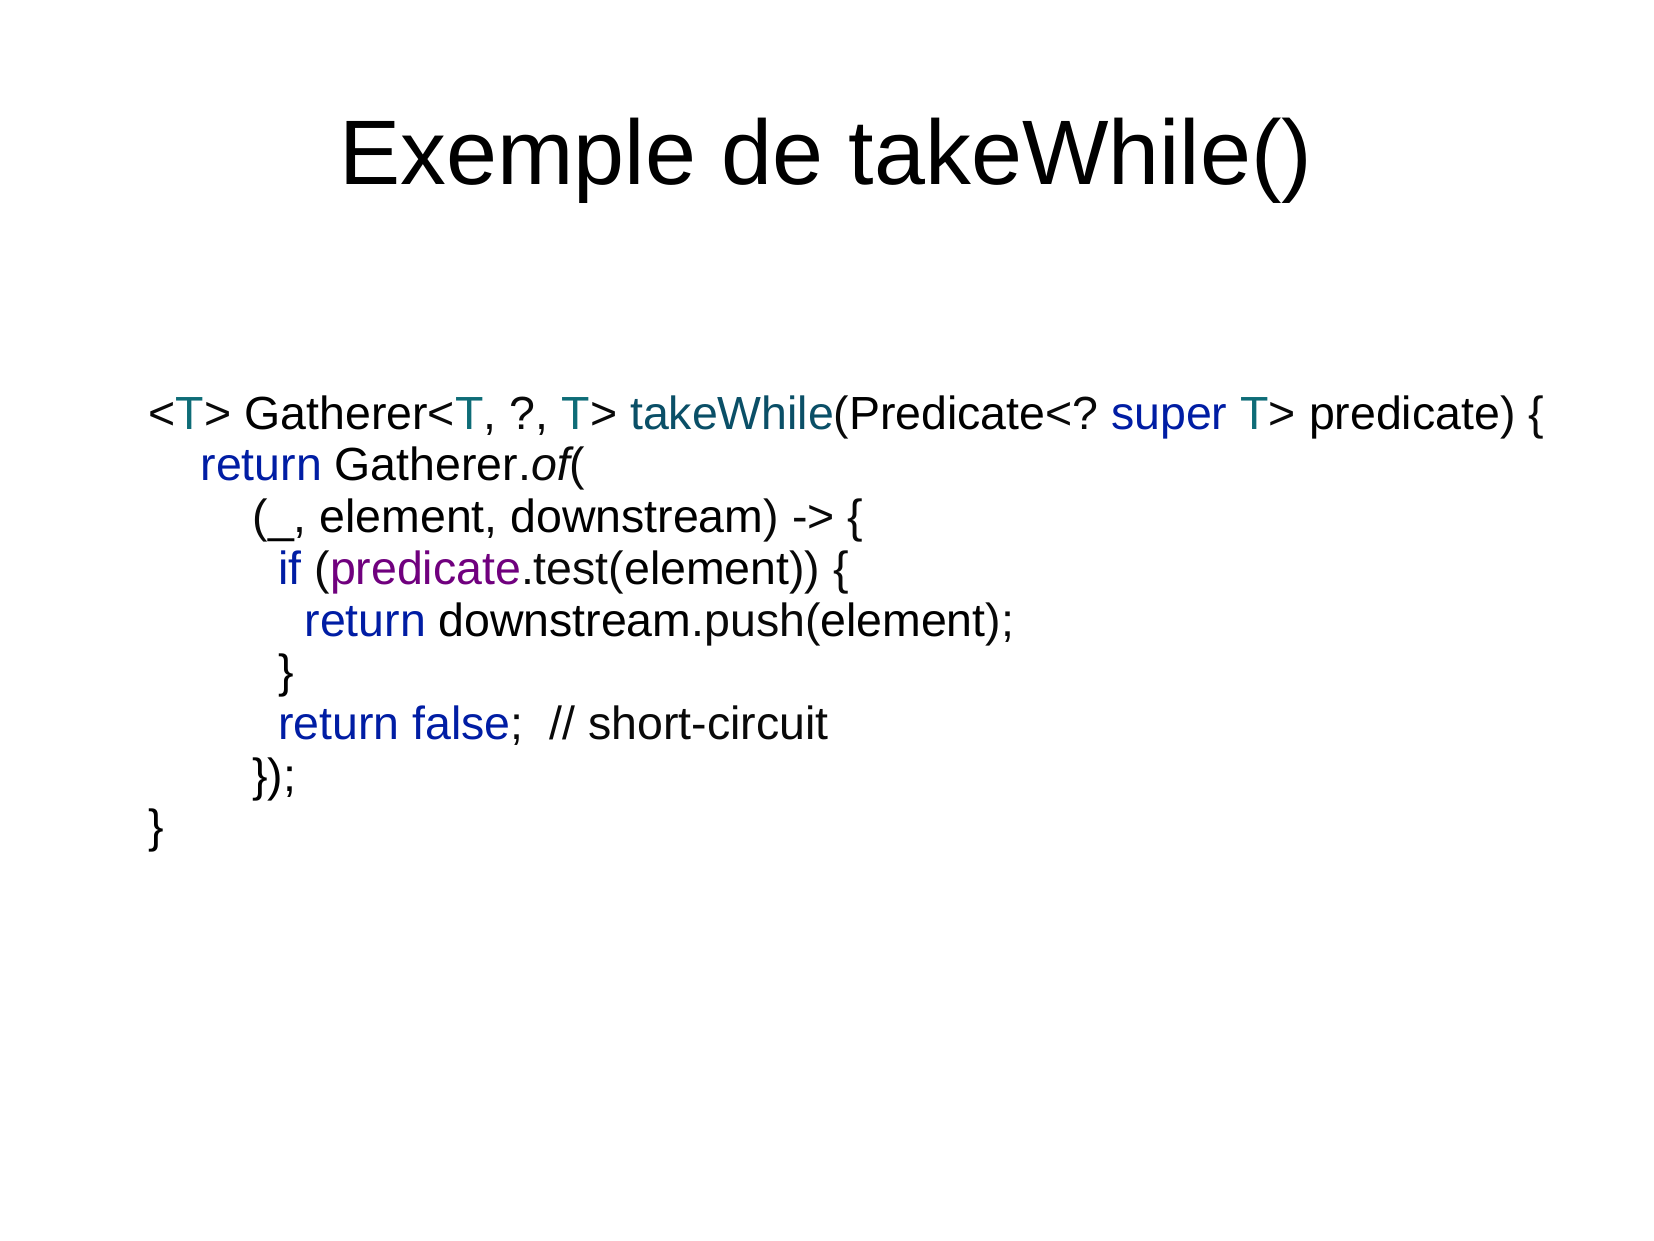

# Exemple de takeWhile()
<T> Gatherer<T, ?, T> takeWhile(Predicate<? super T> predicate) {
 return Gatherer.of(
 (_, element, downstream) -> {
 if (predicate.test(element)) {
 return downstream.push(element);
 }
 return false; // short-circuit
 });
}